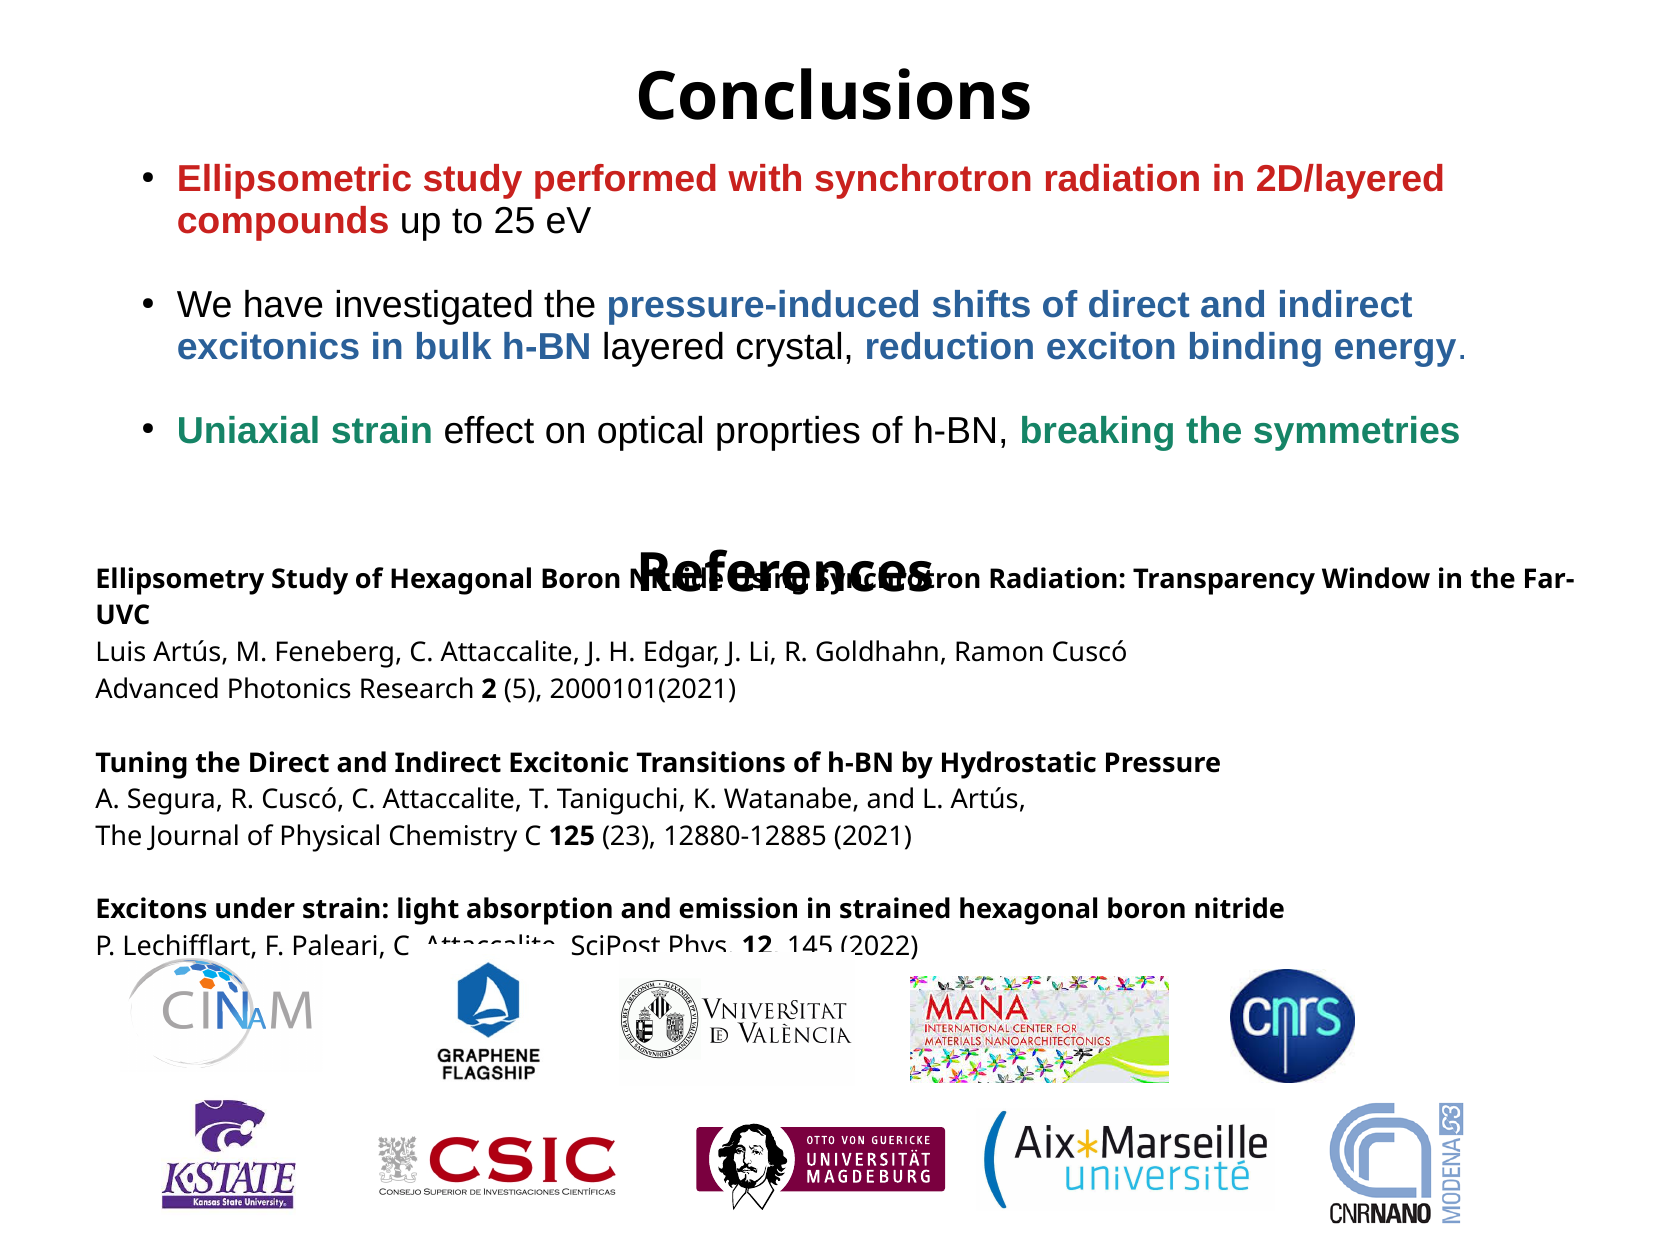

# Conclusions
Ellipsometric study performed with synchrotron radiation in 2D/layered compounds up to 25 eV
We have investigated the pressure-induced shifts of direct and indirect excitonics in bulk h-BN layered crystal, reduction exciton binding energy.
Uniaxial strain effect on optical proprties of h-BN, breaking the symmetries
References
Ellipsometry Study of Hexagonal Boron Nitride Using Synchrotron Radiation: Transparency Window in the Far‐UVC
Luis Artús, M. Feneberg, C. Attaccalite, J. H. Edgar, J. Li, R. Goldhahn, Ramon Cuscó
Advanced Photonics Research 2 (5), 2000101(2021)
Tuning the Direct and Indirect Excitonic Transitions of h‐BN by Hydrostatic Pressure
A. Segura, R. Cuscó, C. Attaccalite, T. Taniguchi, K. Watanabe, and L. Artús,
The Journal of Physical Chemistry C 125 (23), 12880-12885 (2021)
Excitons under strain: light absorption and emission in strained hexagonal boron nitride
P. Lechifflart, F. Paleari, C. Attaccalite, SciPost Phys. 12, 145 (2022)